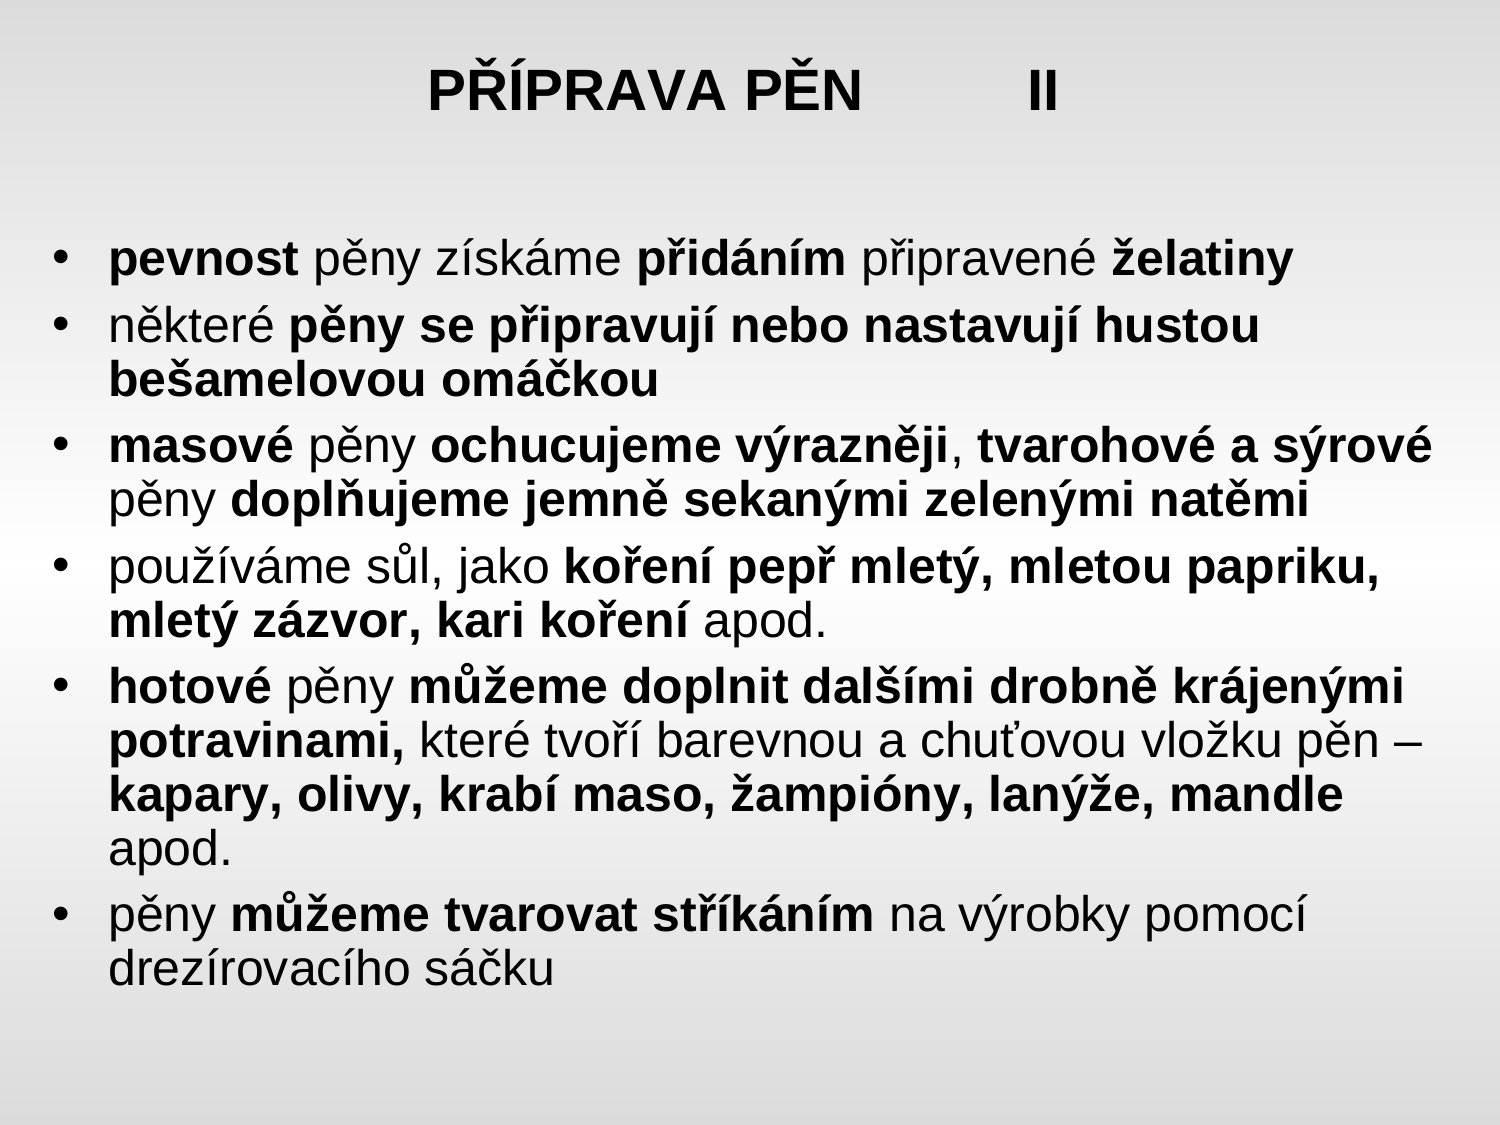

# PŘÍPRAVA PĚN		II
pevnost pěny získáme přidáním připravené želatiny
některé pěny se připravují nebo nastavují hustou bešamelovou omáčkou
masové pěny ochucujeme výrazněji, tvarohové a sýrové pěny doplňujeme jemně sekanými zelenými natěmi
používáme sůl, jako koření pepř mletý, mletou papriku, mletý zázvor, kari koření apod.
hotové pěny můžeme doplnit dalšími drobně krájenými potravinami, které tvoří barevnou a chuťovou vložku pěn – kapary, olivy, krabí maso, žampióny, lanýže, mandle apod.
pěny můžeme tvarovat stříkáním na výrobky pomocí drezírovacího sáčku